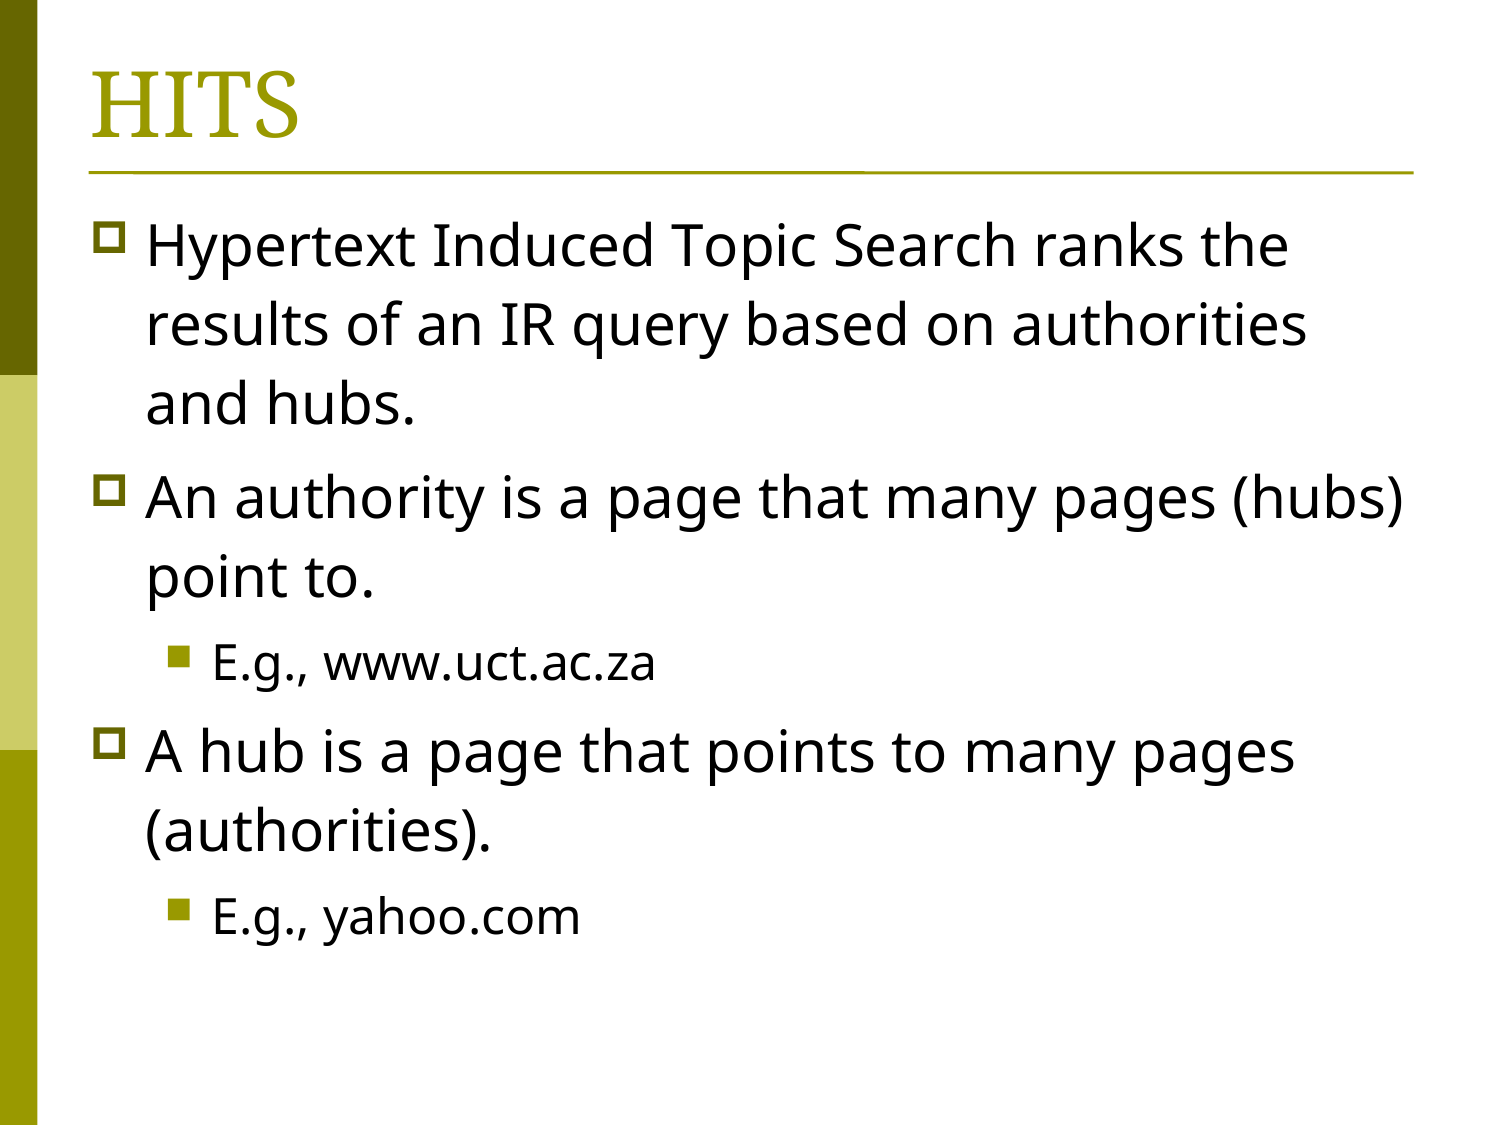

# HITS
Hypertext Induced Topic Search ranks the results of an IR query based on authorities and hubs.
An authority is a page that many pages (hubs) point to.
E.g., www.uct.ac.za
A hub is a page that points to many pages (authorities).
E.g., yahoo.com